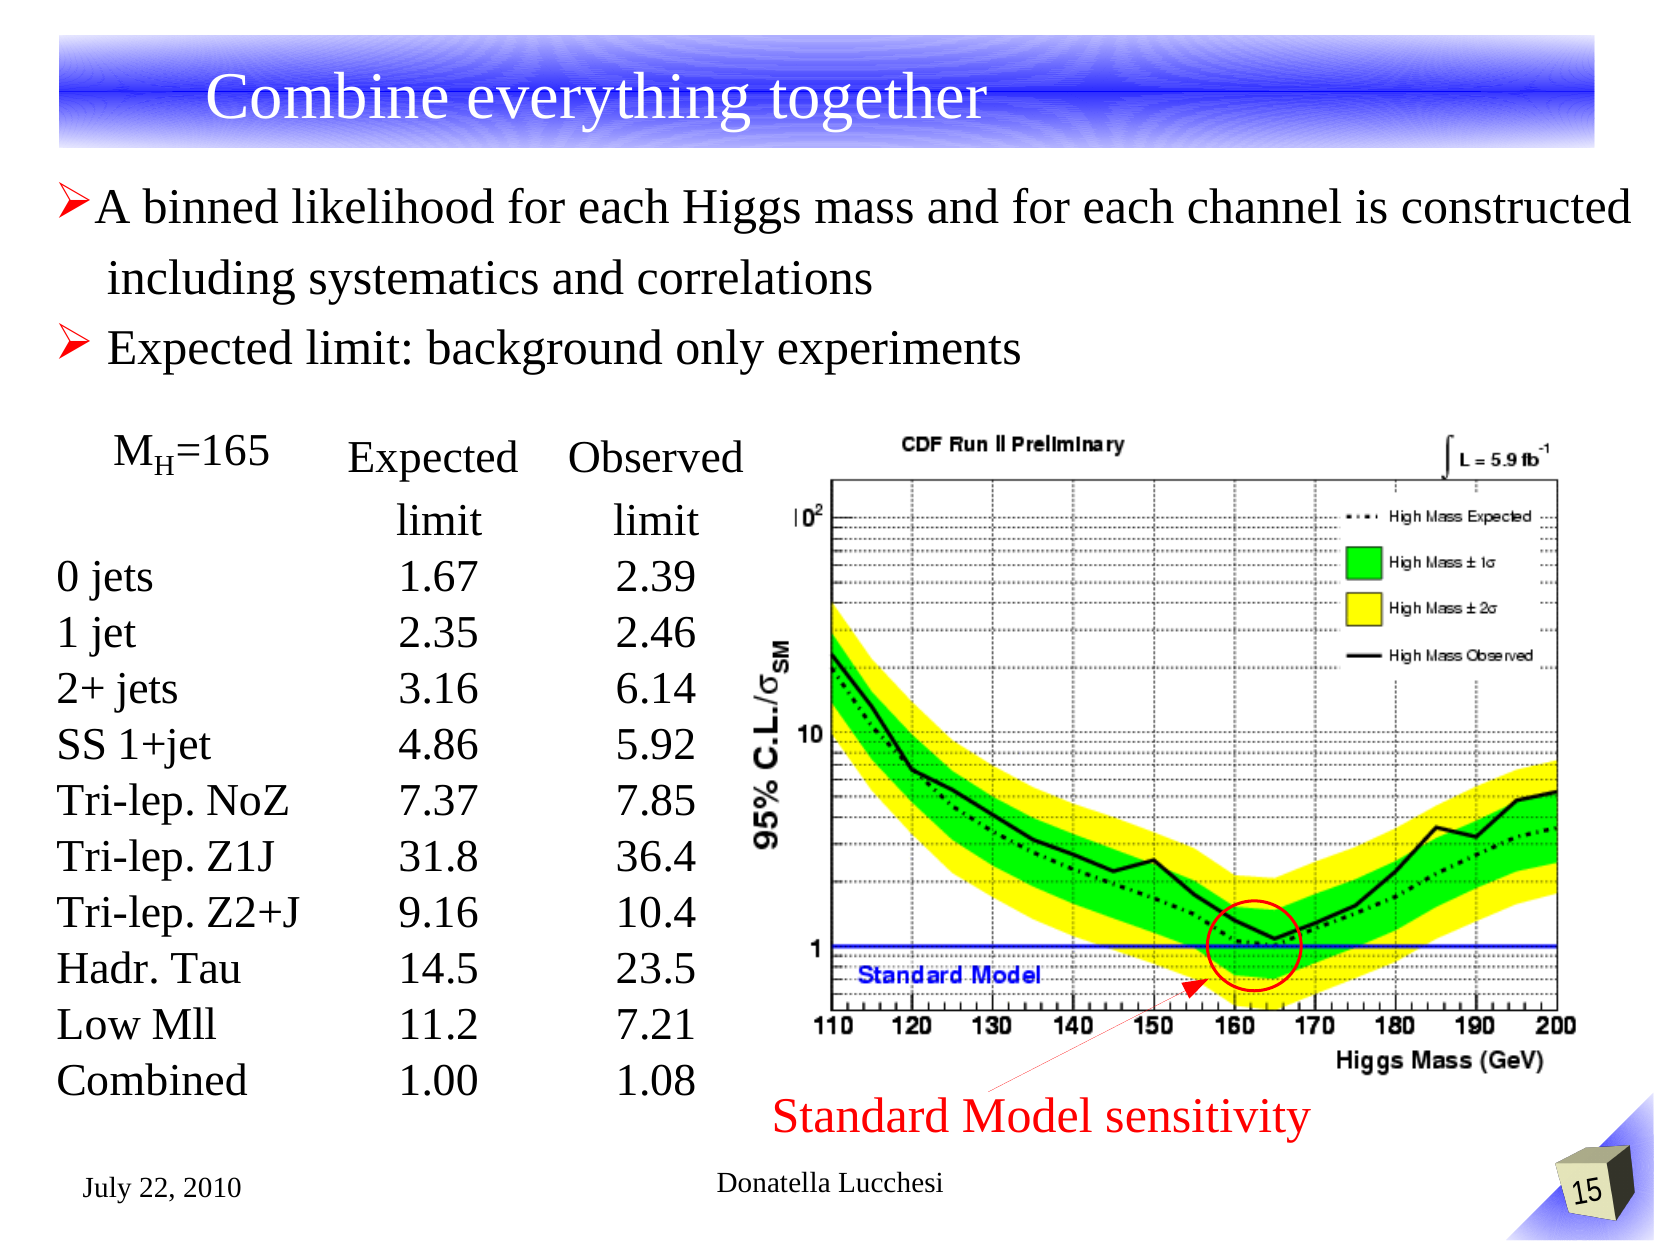

Combine everything together
A binned likelihood for each Higgs mass and for each channel is constructed
 including systematics and correlations
 Expected limit: background only experiments
Standard Model sensitivity
Donatella Lucchesi
July 22, 2010